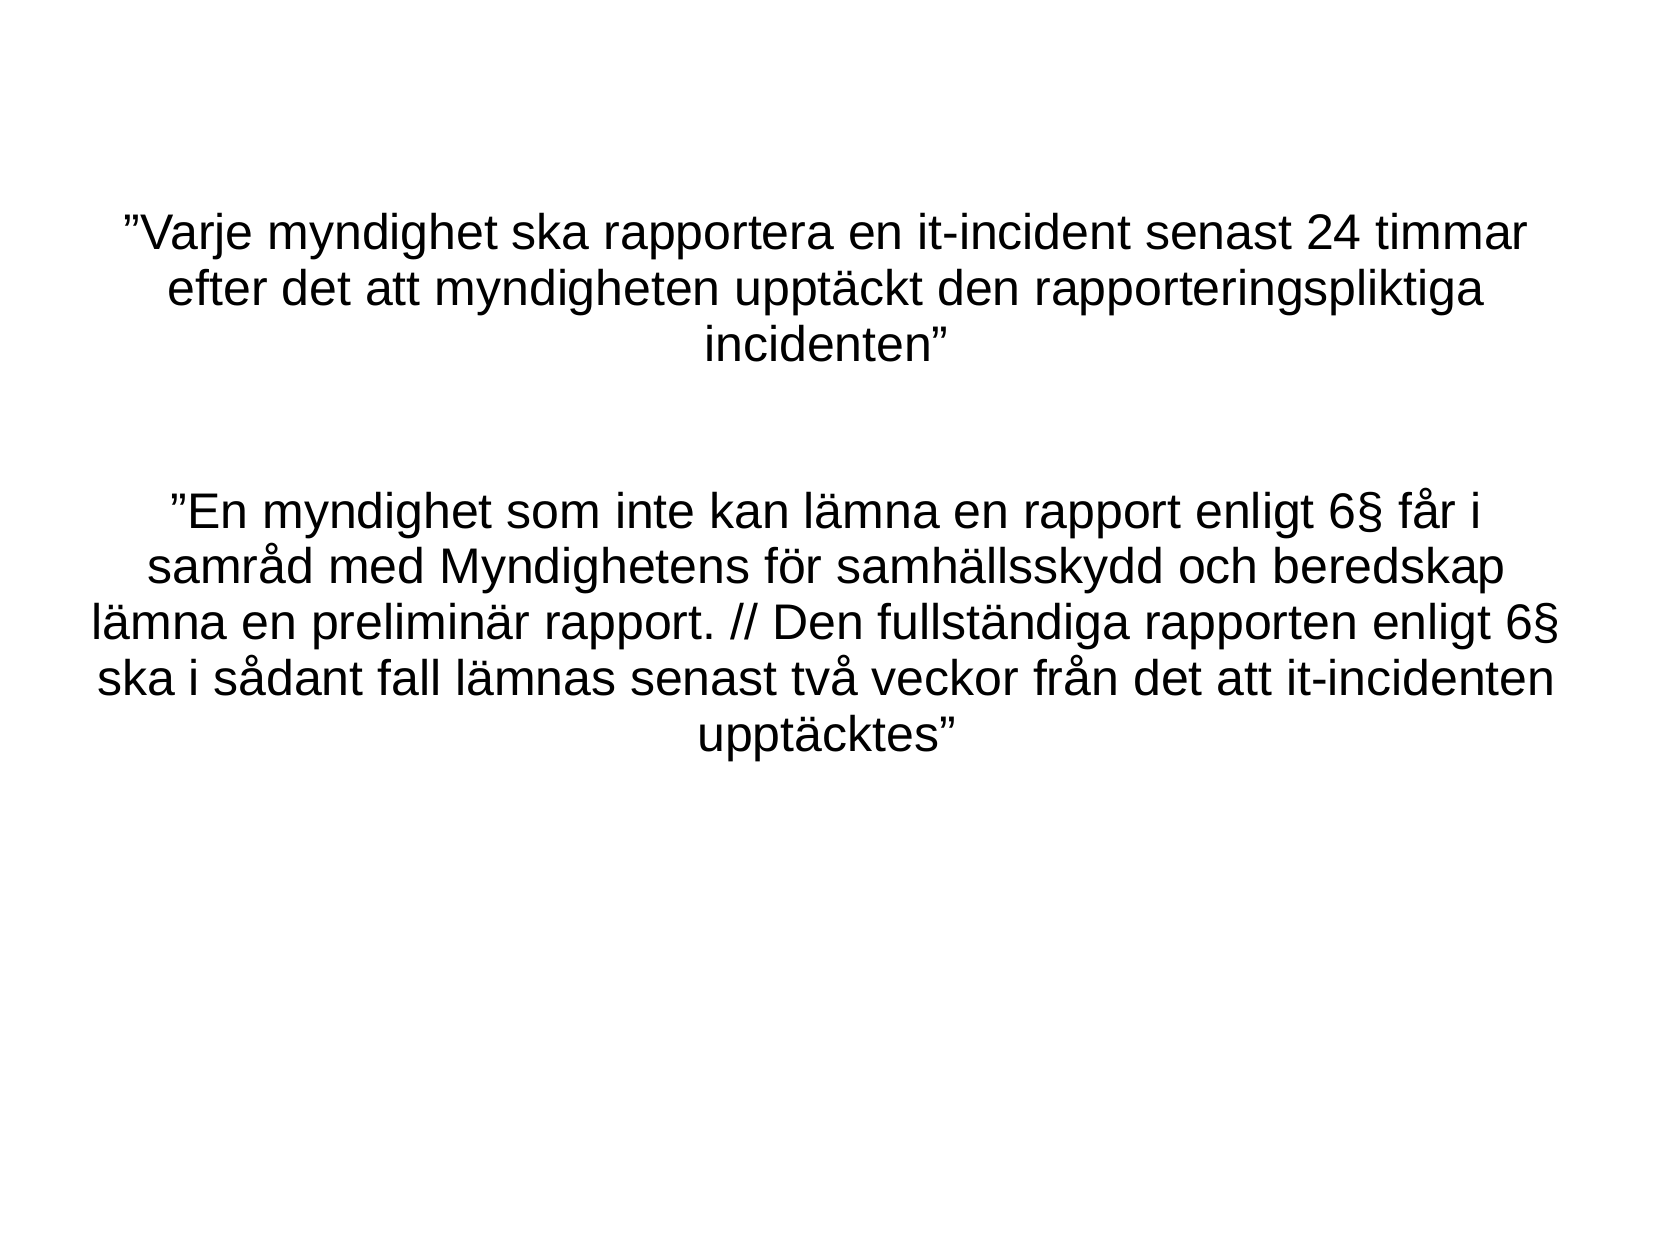

# ”Varje myndighet ska rapportera en it-incident senast 24 timmar efter det att myndigheten upptäckt den rapporteringspliktiga incidenten”
”En myndighet som inte kan lämna en rapport enligt 6§ får i samråd med Myndighetens för samhällsskydd och beredskap lämna en preliminär rapport. // Den fullständiga rapporten enligt 6§ ska i sådant fall lämnas senast två veckor från det att it-incidenten upptäcktes”